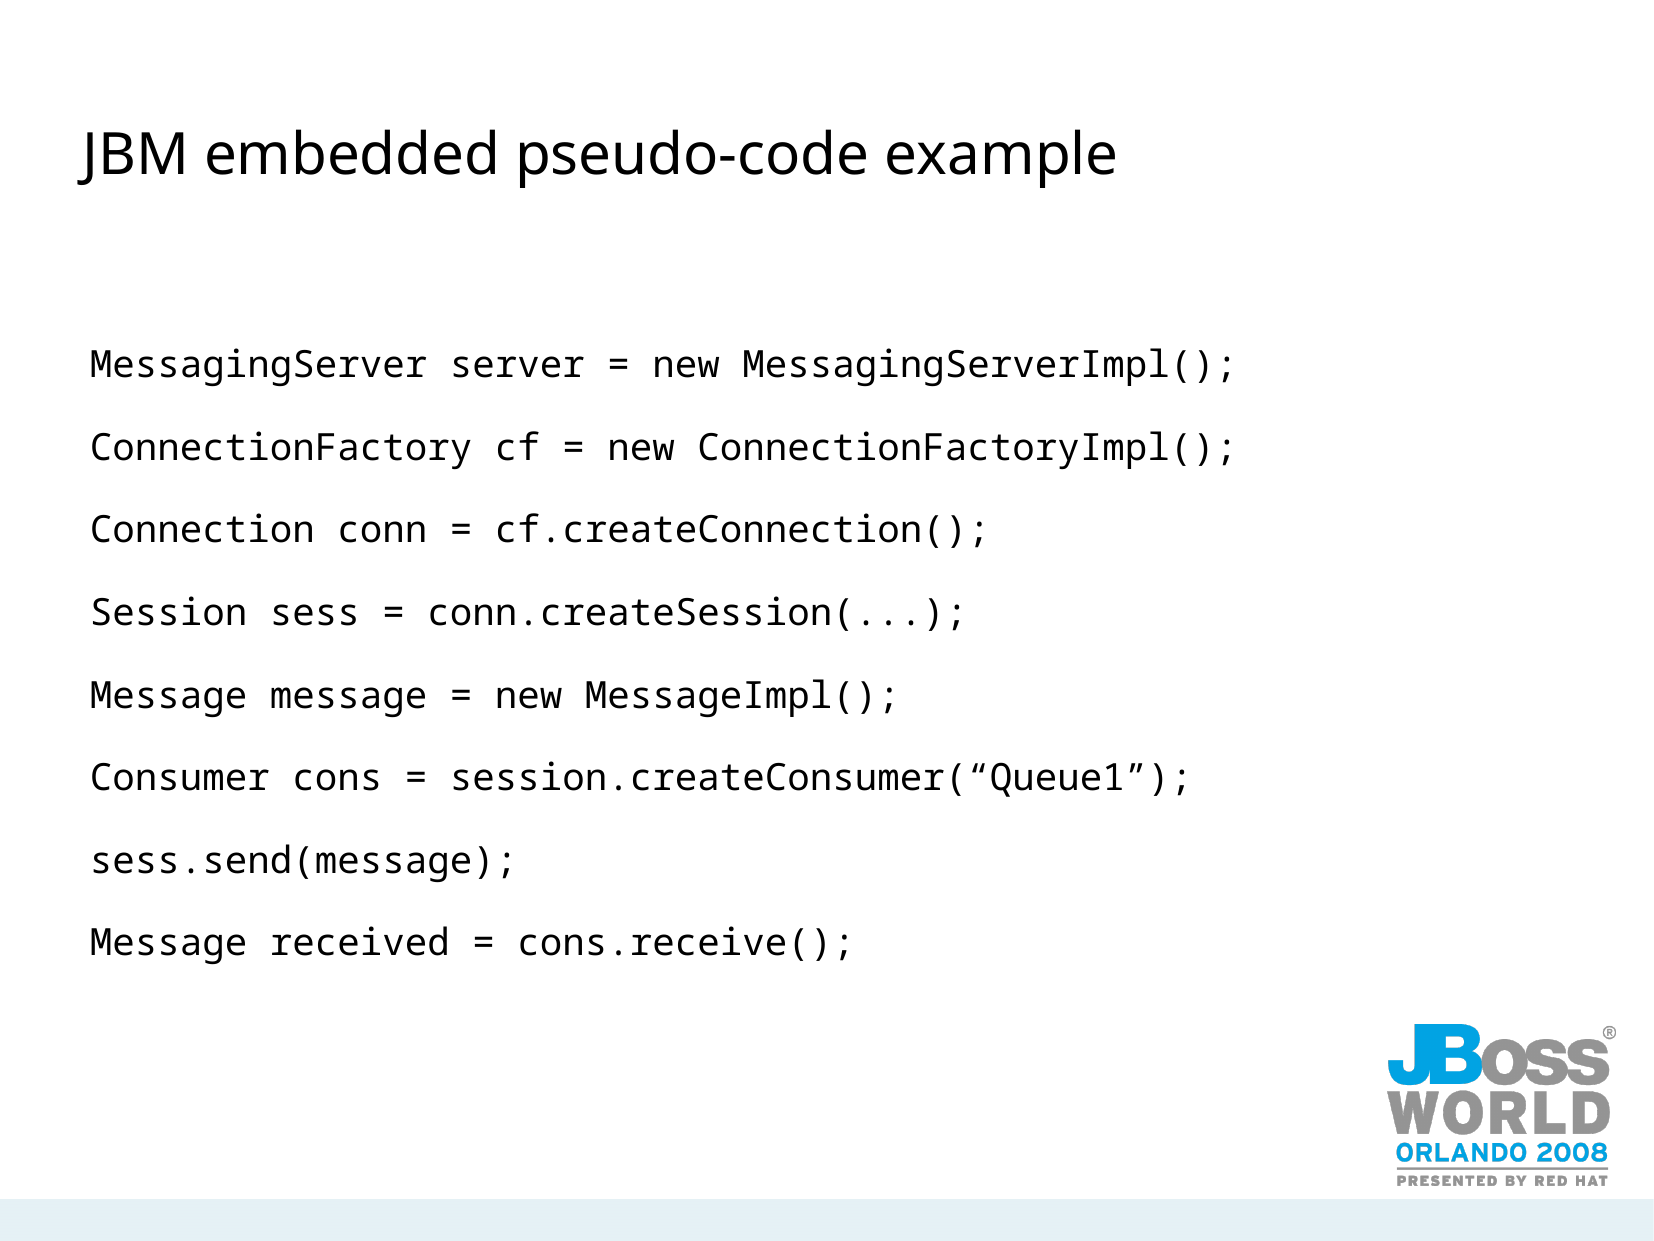

# JBM embedded pseudo-code example
MessagingServer server = new MessagingServerImpl();
ConnectionFactory cf = new ConnectionFactoryImpl();
Connection conn = cf.createConnection();
Session sess = conn.createSession(...);
Message message = new MessageImpl();
Consumer cons = session.createConsumer(“Queue1”);
sess.send(message);
Message received = cons.receive();